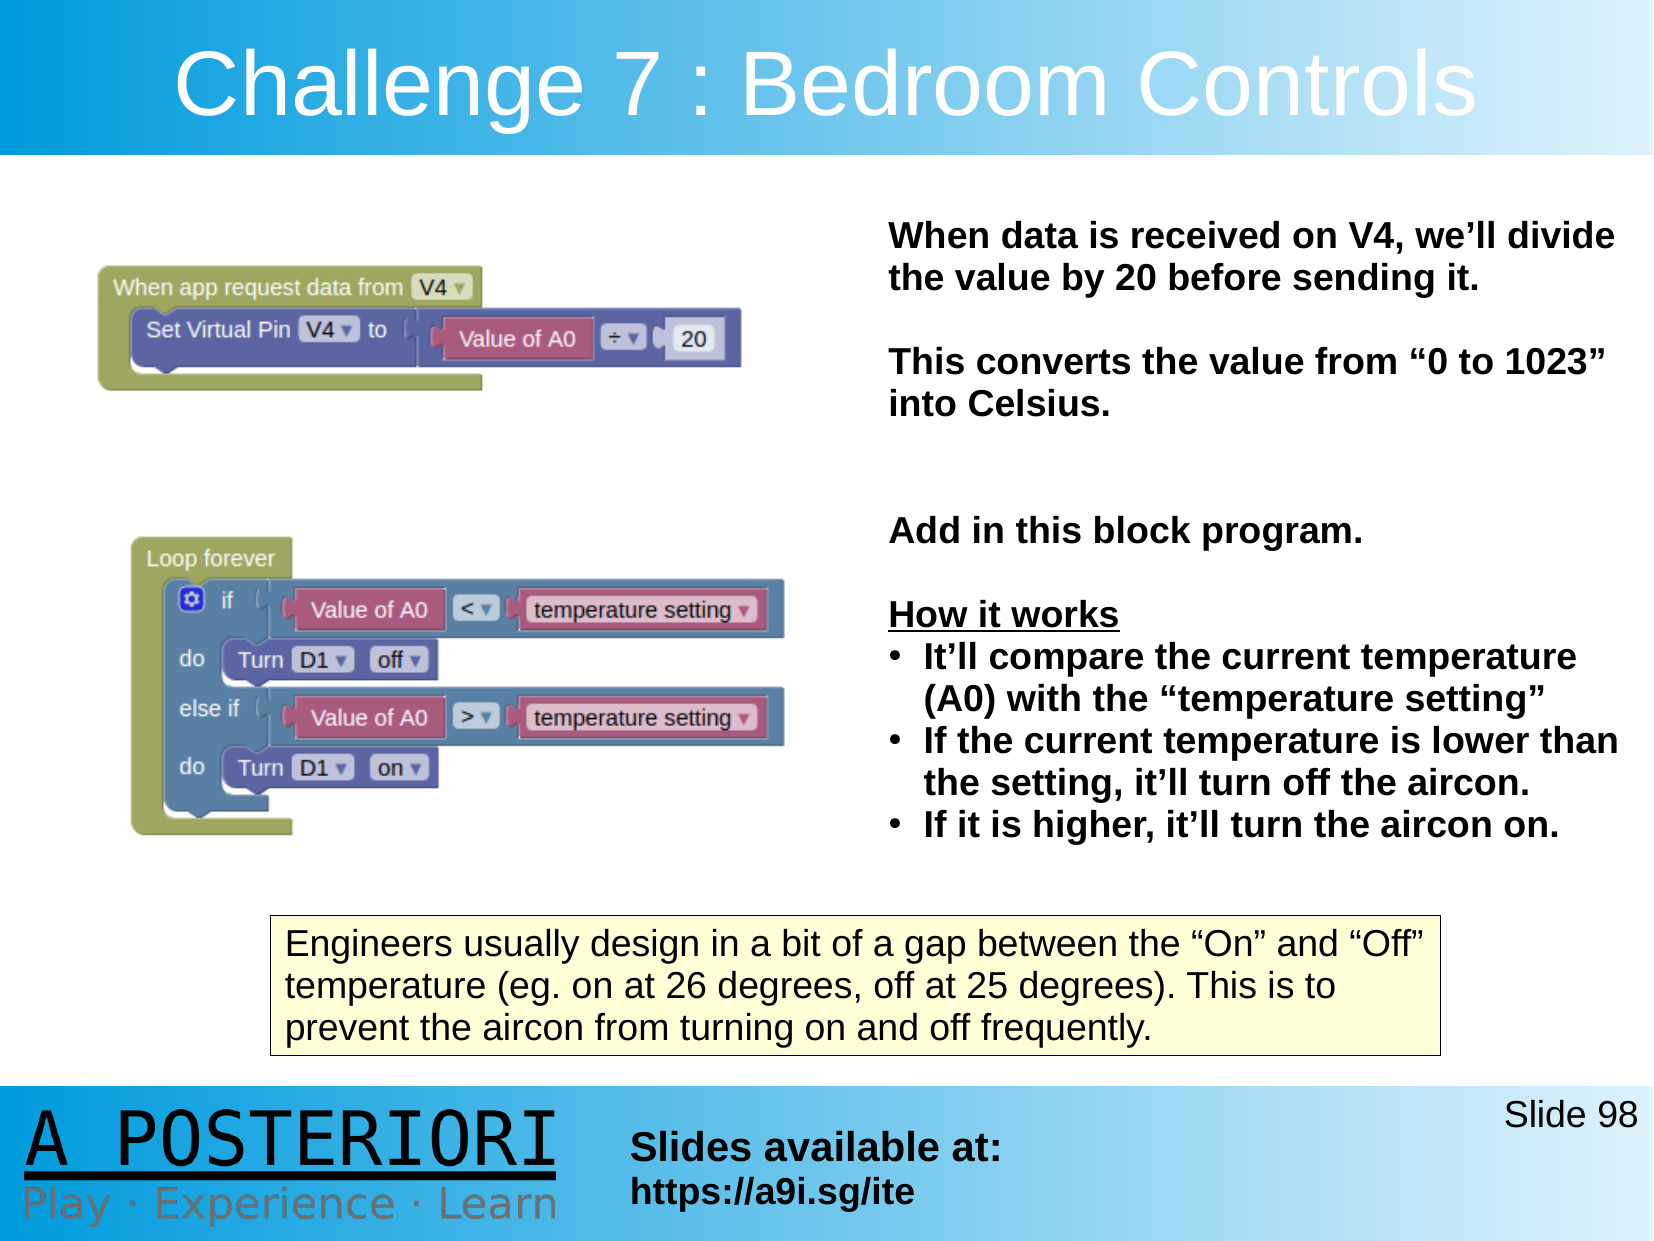

# Challenge 7 : Bedroom Controls
When data is received on V4, we’ll divide the value by 20 before sending it.
This converts the value from “0 to 1023” into Celsius.
Add in this block program.
How it works
It’ll compare the current temperature (A0) with the “temperature setting”
If the current temperature is lower than the setting, it’ll turn off the aircon.
If it is higher, it’ll turn the aircon on.
Engineers usually design in a bit of a gap between the “On” and “Off” temperature (eg. on at 26 degrees, off at 25 degrees). This is to prevent the aircon from turning on and off frequently.